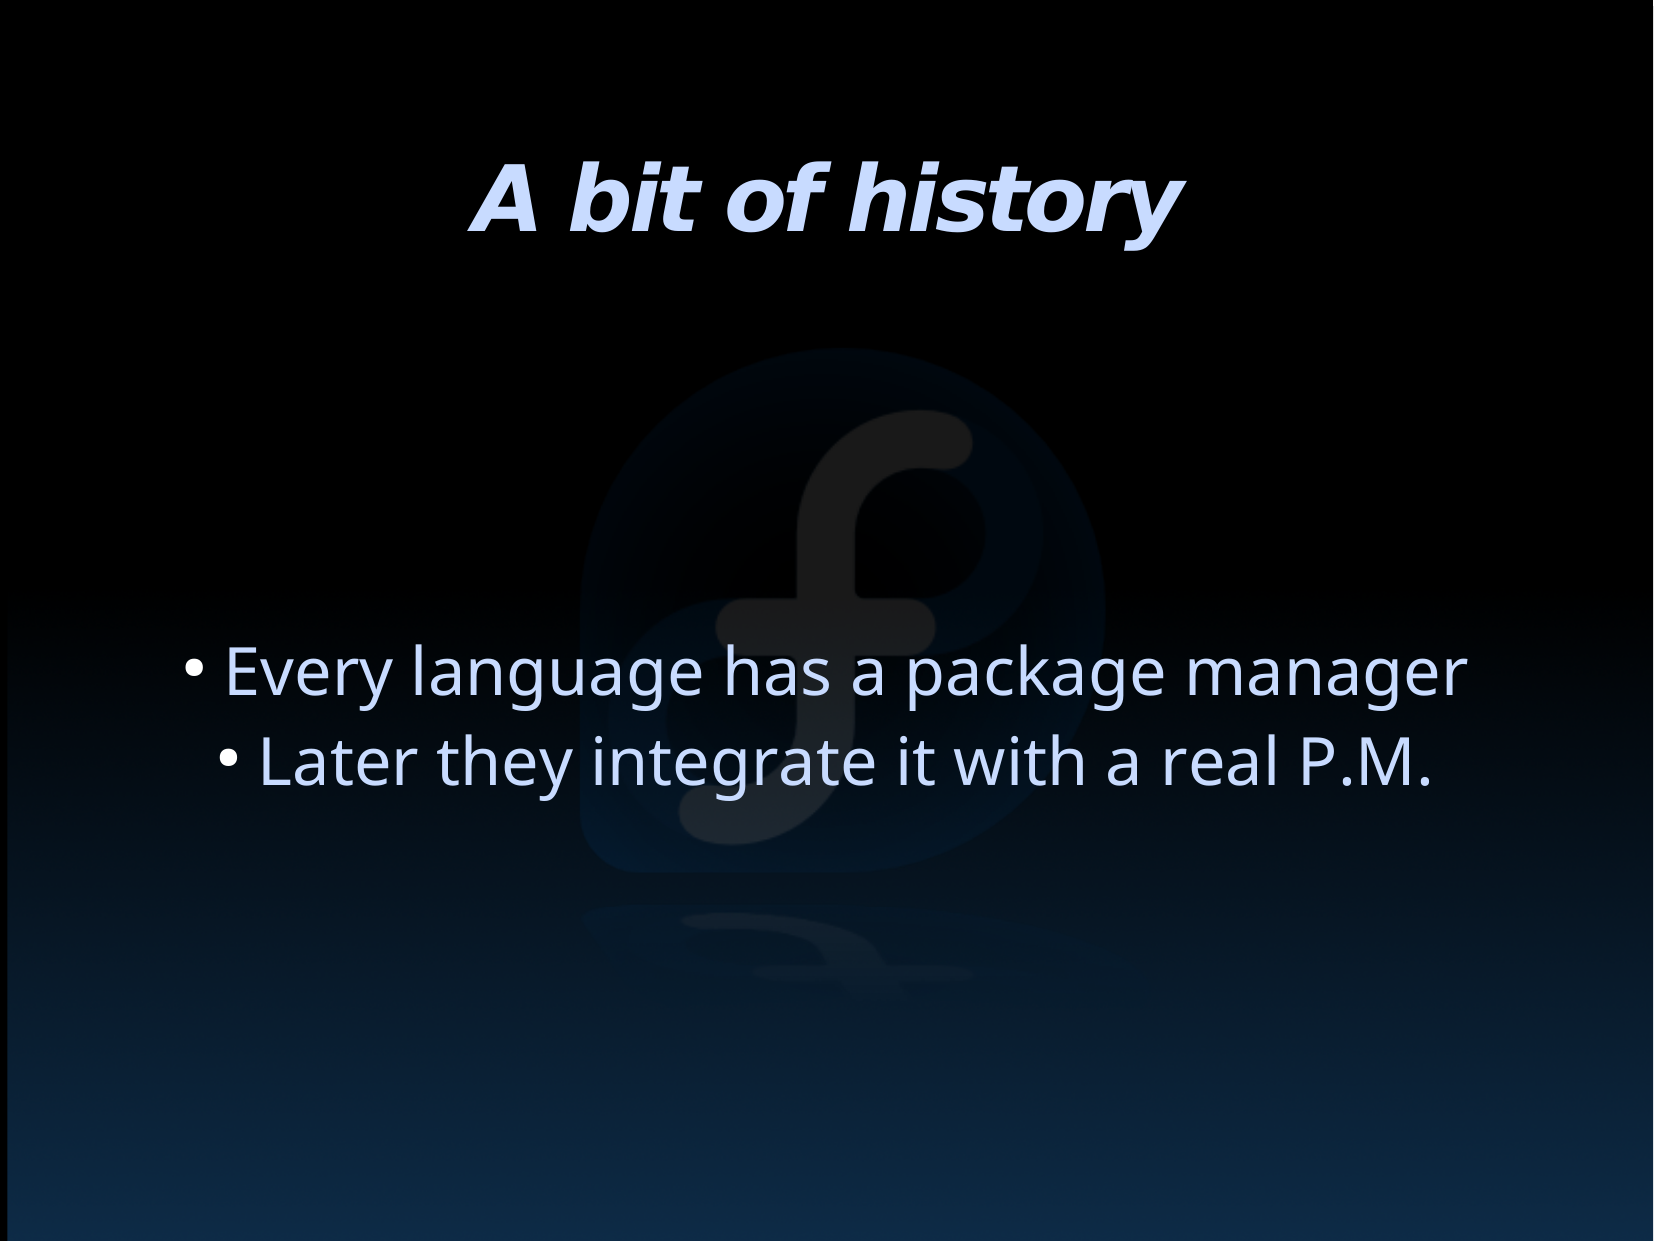

# A bit of history
 Every language has a package manager
 Later they integrate it with a real P.M.